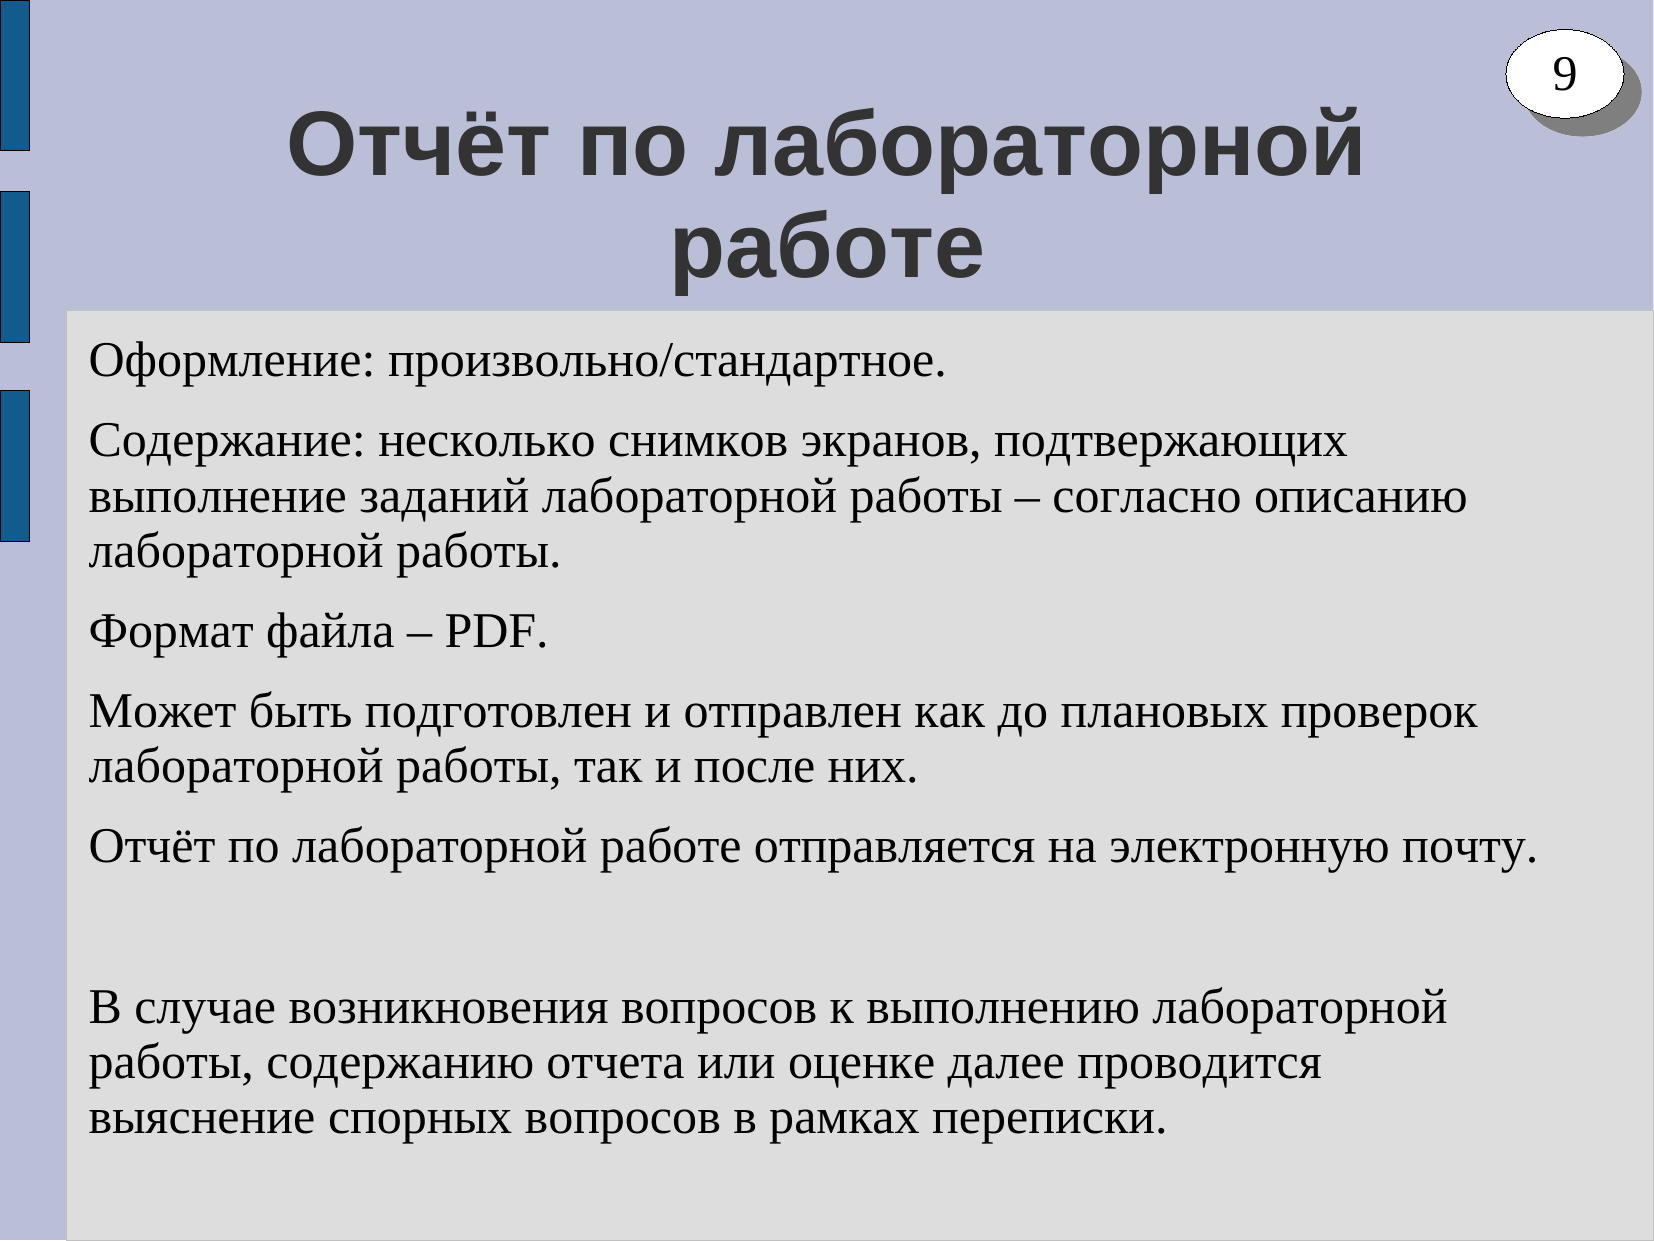

9
# Отчёт по лабораторной работе
Оформление: произвольно/стандартное.
Содержание: несколько снимков экранов, подтвержающих
выполнение заданий лабораторной работы – согласно описанию
лабораторной работы.
Формат файла – PDF.
Может быть подготовлен и отправлен как до плановых проверок
лабораторной работы, так и после них.
Отчёт по лабораторной работе отправляется на электронную почту.
В случае возникновения вопросов к выполнению лабораторной
работы, содержанию отчета или оценке далее проводится
выяснение спорных вопросов в рамках переписки.